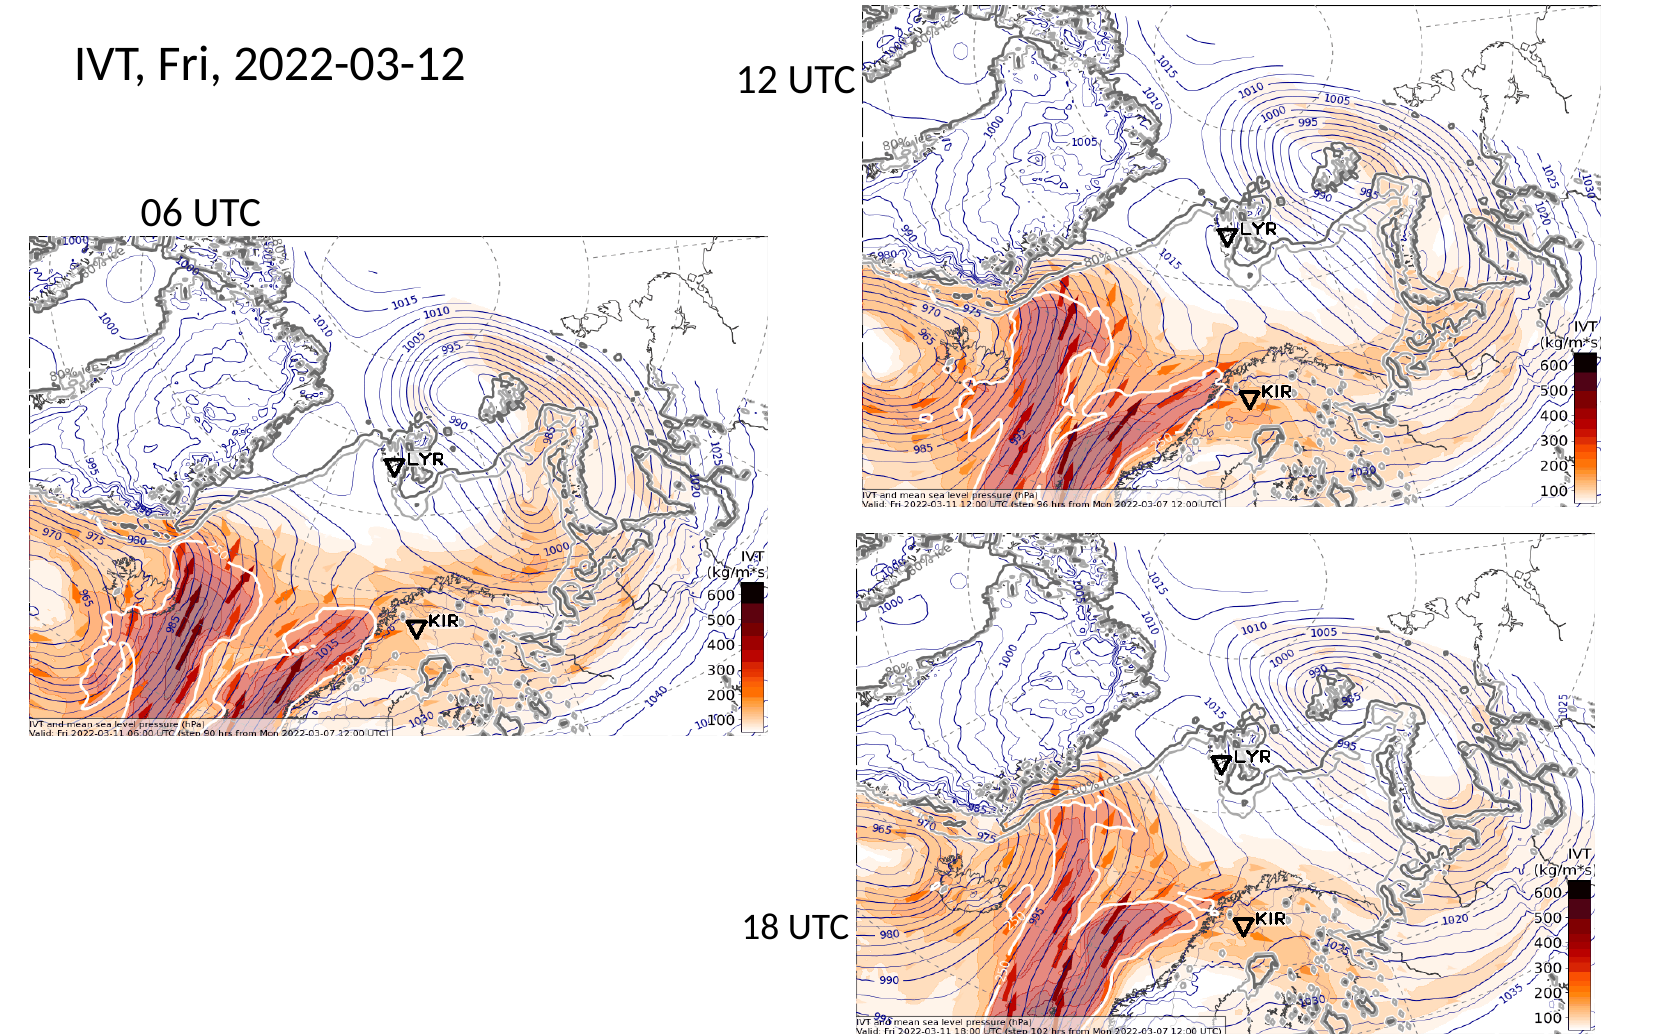

IVT, Fri, 2022-03-12
12 UTC
06 UTC
not available
18 UTC